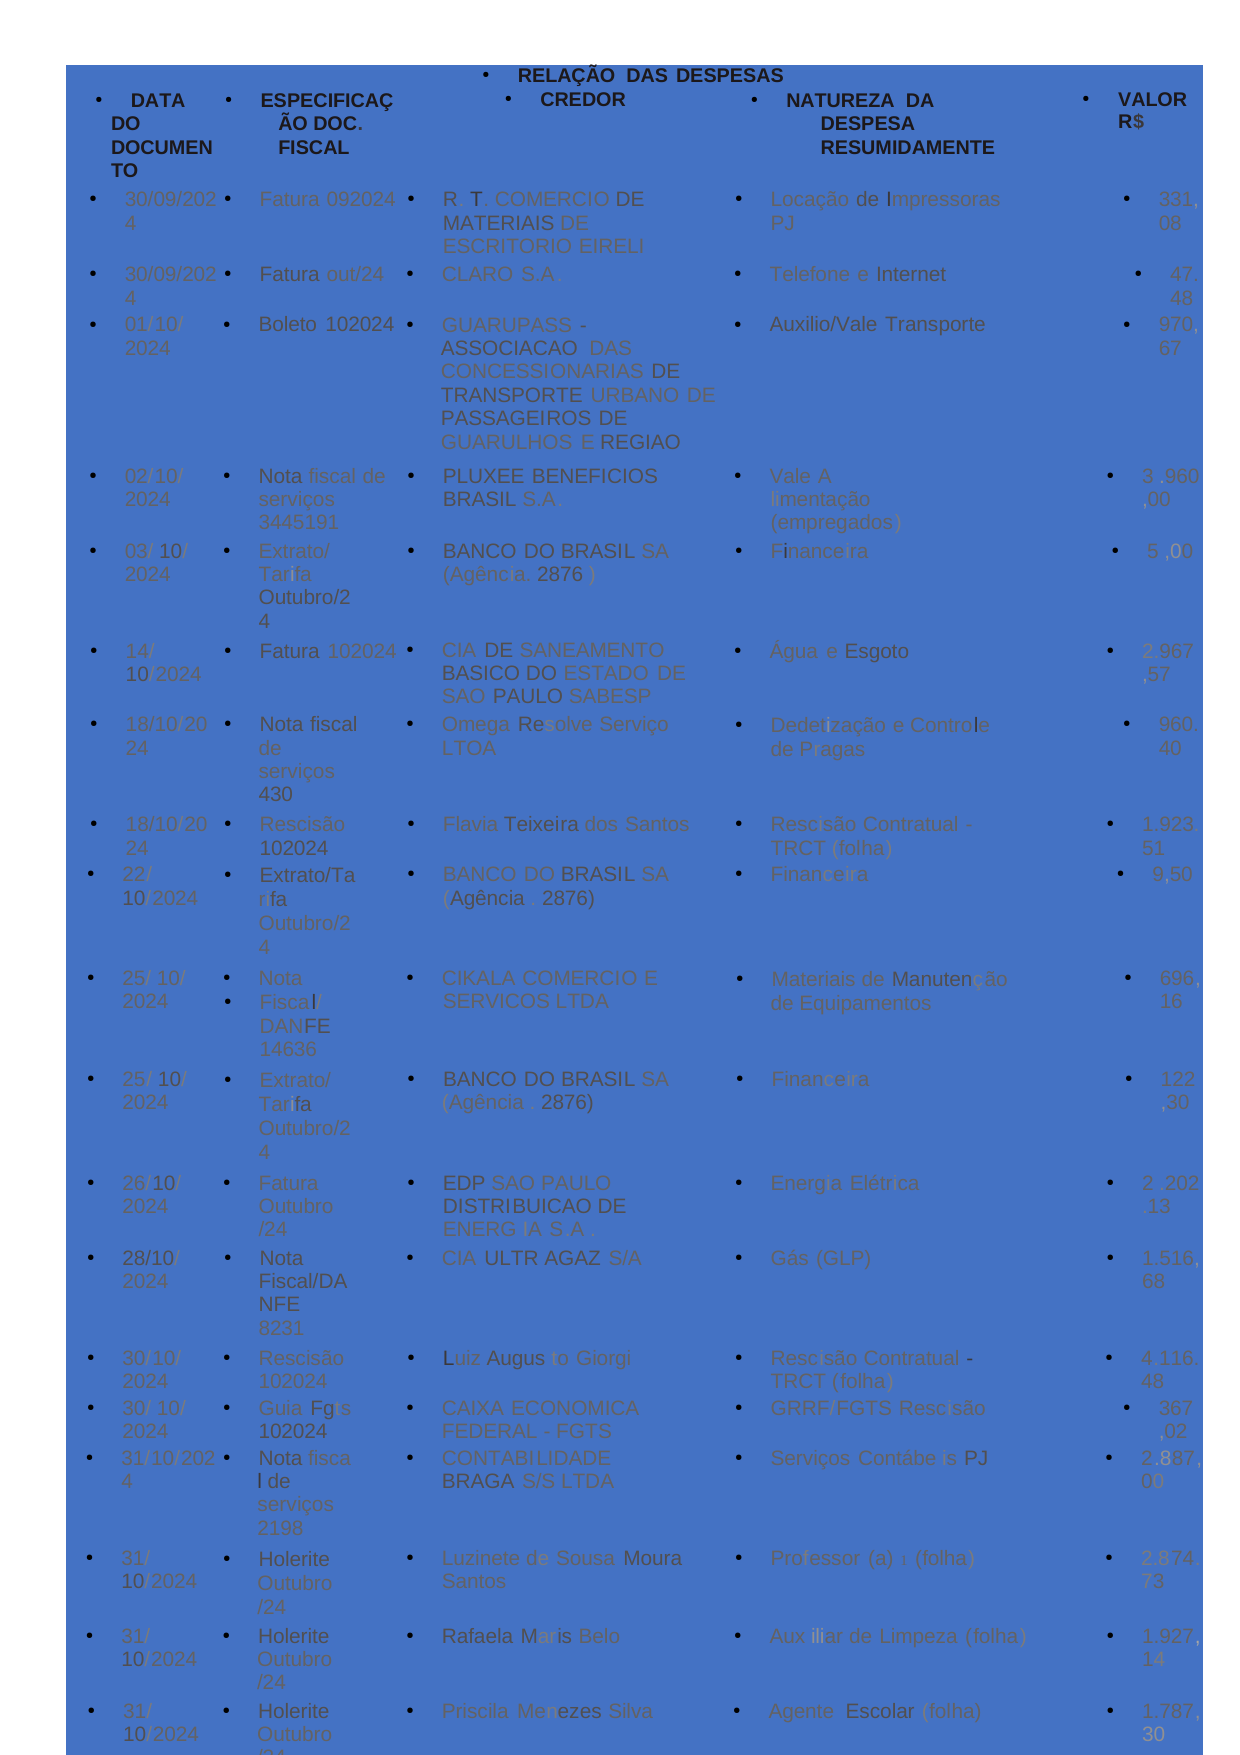

| RELAÇÃO DAS DESPESAS | | | | |
| --- | --- | --- | --- | --- |
| DATA DO DOCUMENTO | ESPECIFICAÇÃO DOC. FISCAL | CREDOR | NATUREZA DA DESPESA RESUMIDAMENTE | VALOR R$ |
| 30/09/2024 | Fatura 092024 | R. T. COMERCIO DE MATERIAIS DE ESCRITORIO EIRELI | Locação de Impressoras PJ | 331,08 |
| 30/09/2024 | Fatura out/24 | CLARO S.A. | Telefone e Internet | 47.48 |
| 01/10/ 2024 | Boleto 102024 | GUARUPASS - ASSOCIACAO DAS CONCESSIONARIAS DE TRANSPORTE URBANO DE PASSAGEIROS DE GUARULHOS E REGIAO | Auxilio/Vale Transporte | 970,67 |
| 02/10/ 2024 | Nota fiscal de serviços 3445191 | PLUXEE BENEFICIOS BRASIL S.A. | Vale A limentação (empregados) | 3 .960,00 |
| 03/ 10/ 2024 | Extrato/Tarifa Outubro/24 | BANCO DO BRASIL SA (Agência. 2876 ) | Financeira | 5 ,00 |
| 14/ 10/2024 | Fatura 102024 | CIA DE SANEAMENTO BASICO DO ESTADO DE SAO PAULO SABESP | Água e Esgoto | 2.967 ,57 |
| 18/10/2024 | Nota fiscal de serviços 430 | Omega Resolve Serviço LTOA | Dedetização e Controle de Pragas | 960.40 |
| 18/10/2024 | Rescisão 102024 | Flavia Teixeira dos Santos | Rescisão Contratual - TRCT (folha) | 1.923.51 |
| 22/ 10/2024 | Extrato/Ta rifa Outubro/24 | BANCO DO BRASIL SA (Agência . 2876) | Financeira | 9,50 |
| 25/ 10/ 2024 | Nota Fiscal/DANFE 14636 | CIKALA COMERCIO E SERVICOS LTDA | Materiais de Manutenção de Equipamentos | 696,16 |
| 25/ 10/ 2024 | Extrato/Tarifa Outubro/24 | BANCO DO BRASIL SA (Agência . 2876) | Financeira | 122 ,30 |
| 26/10/ 2024 | Fatura Outubro/24 | EDP SAO PAULO DISTRIBUICAO DE ENERG IA S.A . | Energia Elétrica | 2 .202 .13 |
| 28/10/ 2024 | Nota Fiscal/DANFE 8231 | CIA ULTR AGAZ S/A | Gás (GLP) | 1.516,68 |
| 30/10/ 2024 | Rescisão 102024 | Luiz Augus to Giorgi | Rescisão Contratual - TRCT (folha) | 4.116.48 |
| 30/ 10/ 2024 | Guia Fgts 102024 | CAIXA ECONOMICA FEDERAL - FGTS | GRRF/FGTS Rescisão | 367 ,02 |
| 31/10/2024 | Nota fisca l de serviços 2198 | CONTABILIDADE BRAGA S/S LTDA | Serviços Contábe is PJ | 2.887,00 |
| 31/ 10/2024 | Holerite Outubro/24 | Luzinete de Sousa Moura Santos | Professor (a) 1 (folha) | 2.874.73 |
| 31/ 10/2024 | Holerite Outubro/24 | Rafaela Maris Belo | Aux iliar de Limpeza (folha) | 1.927,14 |
| 31/ 10/2024 | Holerite Outubro/24 | Priscila Menezes Silva | Agente Escolar (folha) | 1.787,30 |
| 31/10/2024 | Holerite Outubro/24 | Sara de Oliveira Camilo | Professor (a) 1 (folha) | 2.919,73 |
| 31/ 10/2024 | Holerite Outubro/24 | Fernanda do Nascimento Rodrigues Moncao | Coordenador Pedagógico (folha) | 3.850,82 |
| 31/ 10/2024 | Holerite Outubro/24 | Mercedes Corte | Assistente Administrativo (folha) | 3.310,00 |
p;:5,., 1O/? O